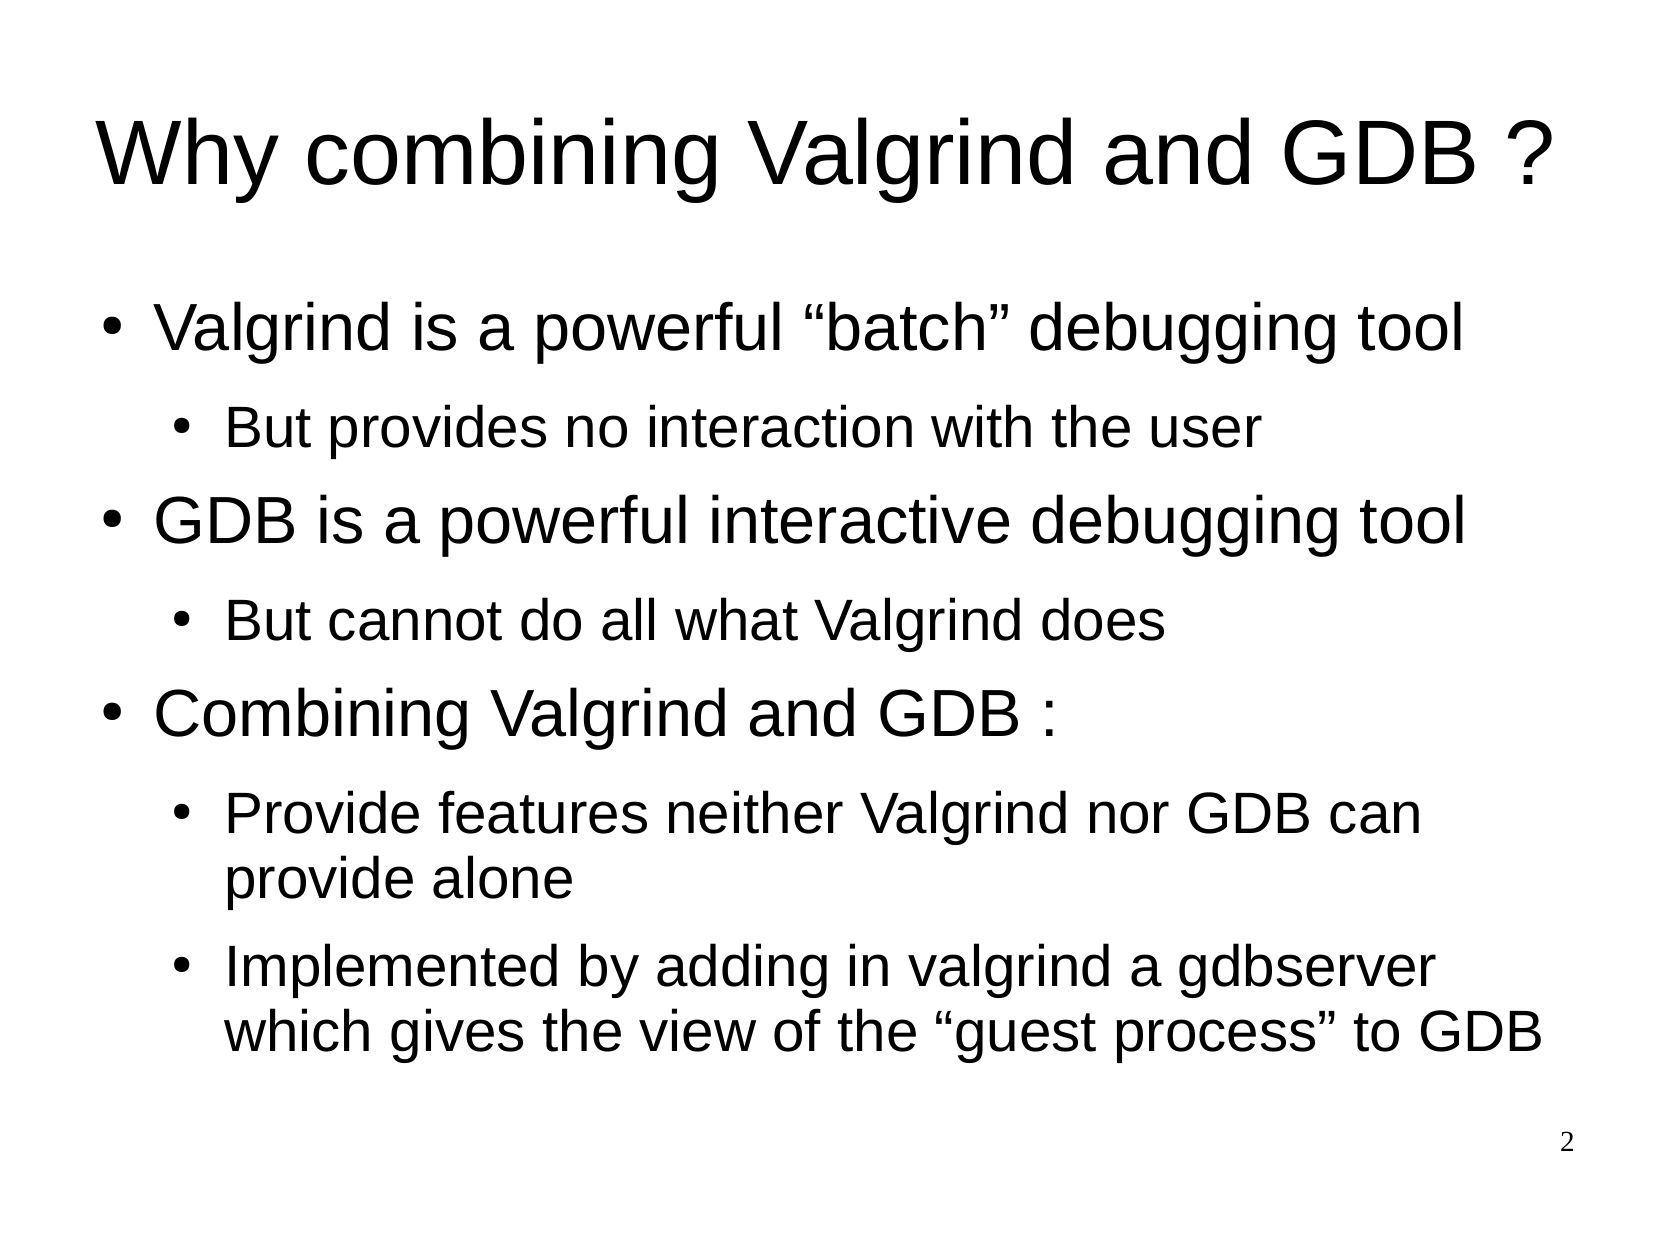

# Why combining Valgrind and GDB ?
Valgrind is a powerful “batch” debugging tool
But provides no interaction with the user
GDB is a powerful interactive debugging tool
But cannot do all what Valgrind does
Combining Valgrind and GDB :
Provide features neither Valgrind nor GDB can provide alone
Implemented by adding in valgrind a gdbserver which gives the view of the “guest process” to GDB
2